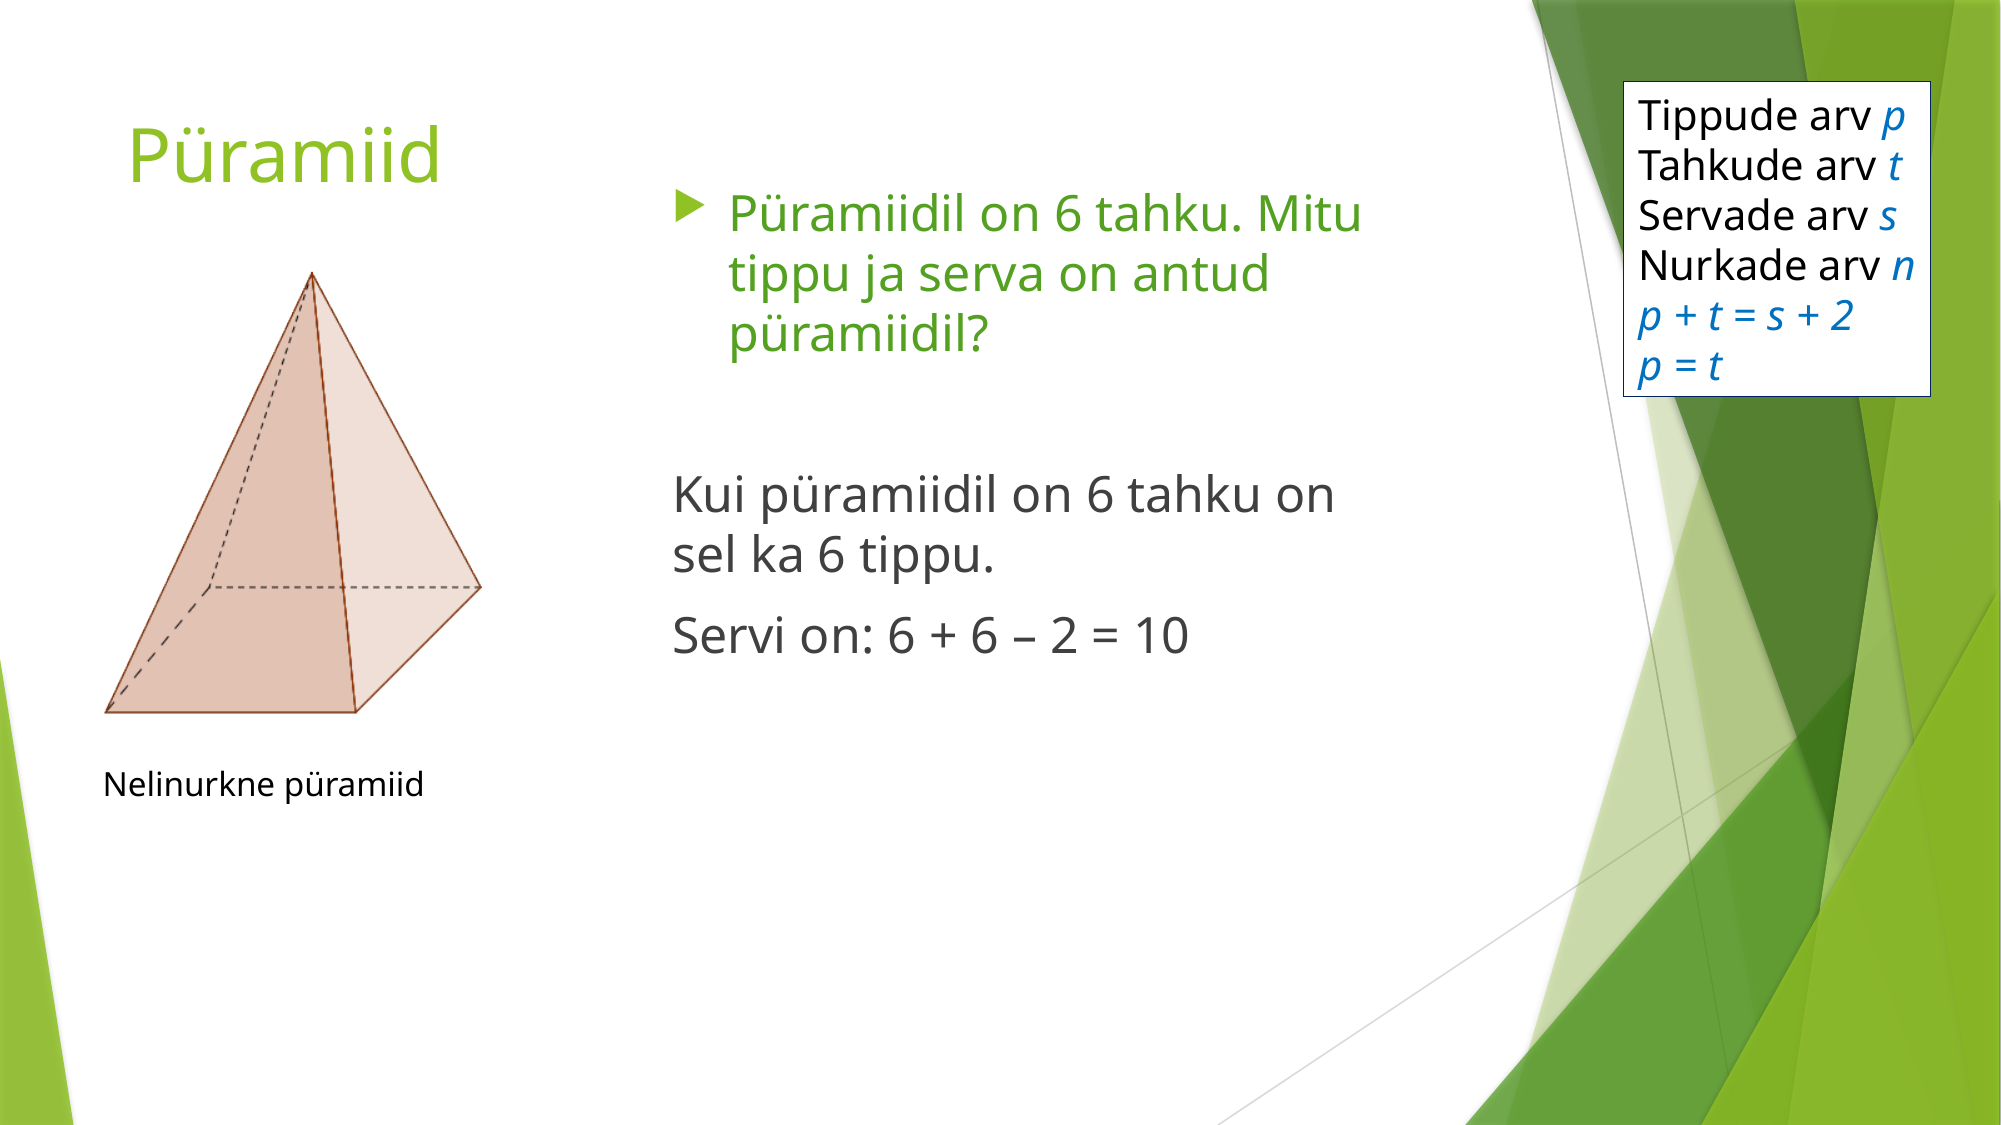

Tippude arv p
Tahkude arv t
Servade arv s
Nurkade arv n
p + t = s + 2
p = t
# Püramiid
Püramiidil on 6 tahku. Mitu tippu ja serva on antud püramiidil?
Kui püramiidil on 6 tahku on sel ka 6 tippu.
Servi on: 6 + 6 – 2 = 10
Nelinurkne püramiid